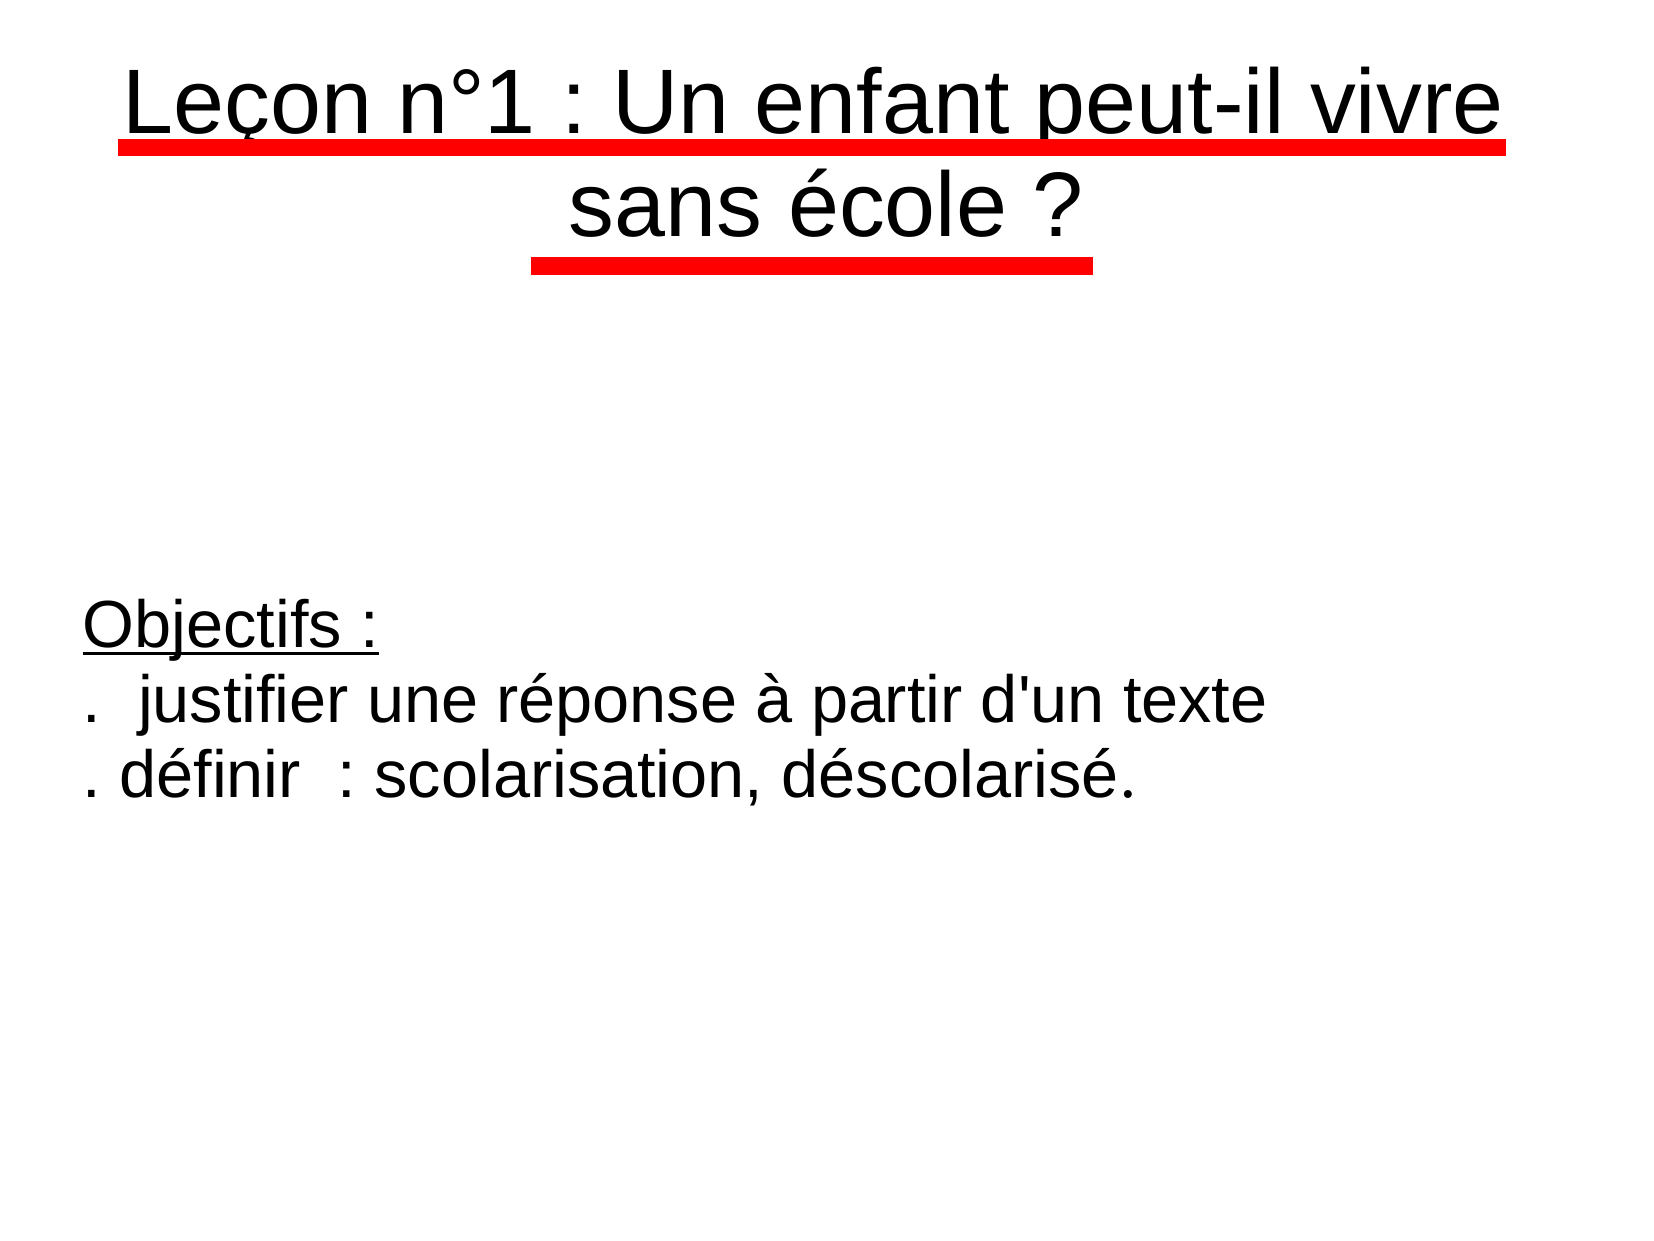

# Leçon n°1 : Un enfant peut-il vivre sans école ?
Objectifs :
. justifier une réponse à partir d'un texte
. définir  : scolarisation, déscolarisé.